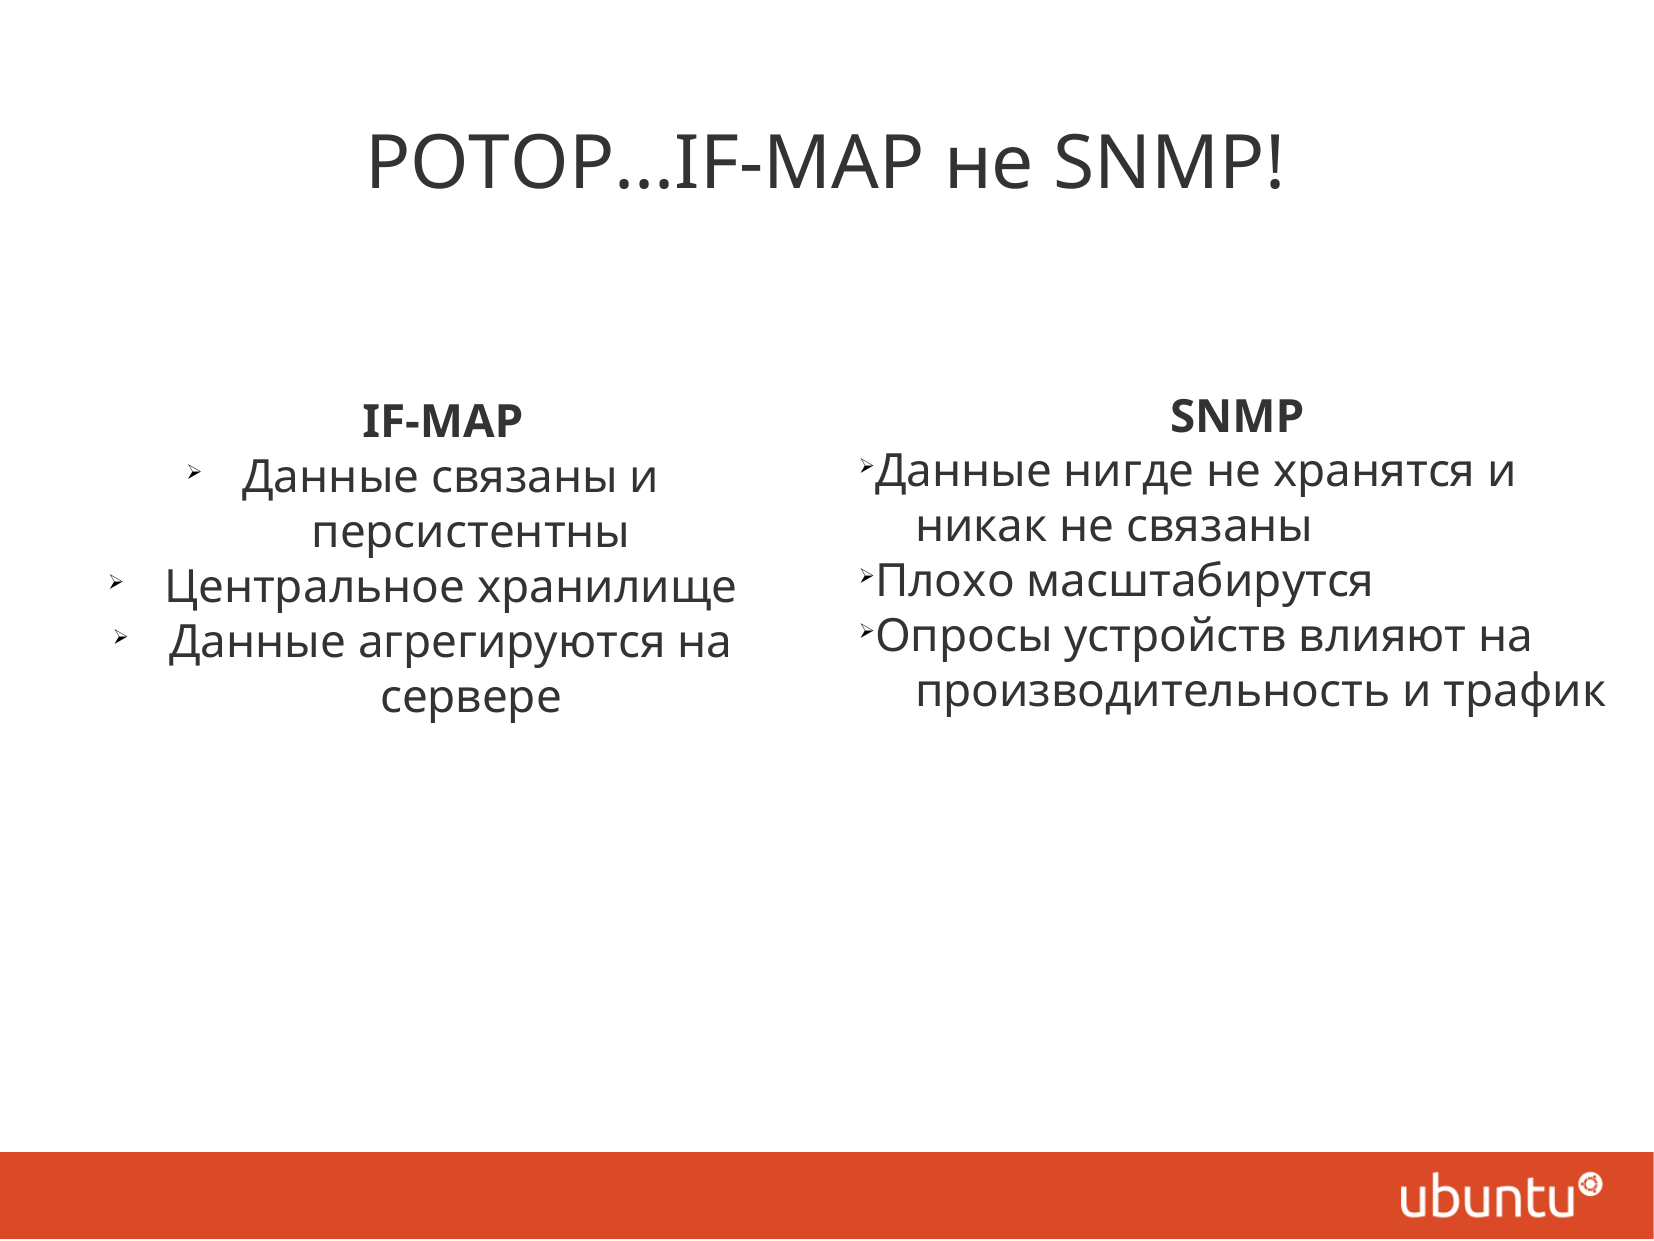

# РОТОР...IF-MAP не SNMP!
SNMP
Данные нигде не хранятся и никак не связаны
Плохо масштабирутся
Опросы устройств влияют на производительность и трафик
IF-MAP
Данные связаны и персистентны
Центральное хранилище
Данные агрегируются на сервере